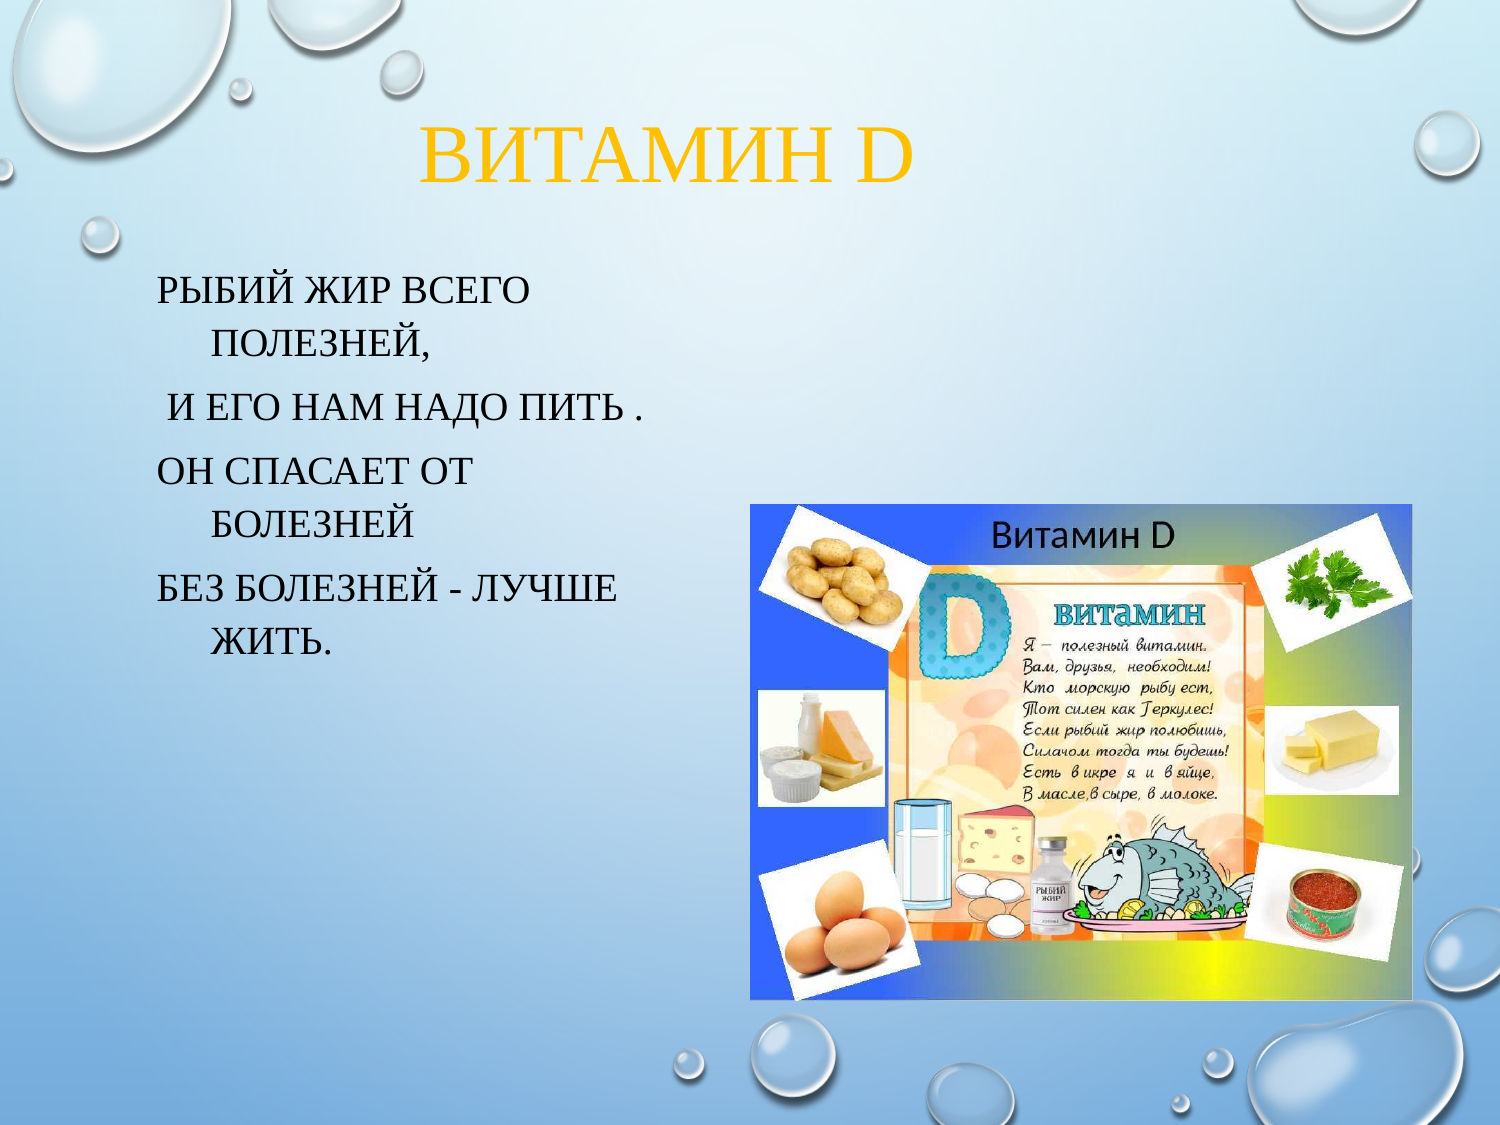

# Витамин D
Рыбий жир всего полезней,
 И его нам надо пить .
Он спасает от болезней
Без болезней - лучше жить.